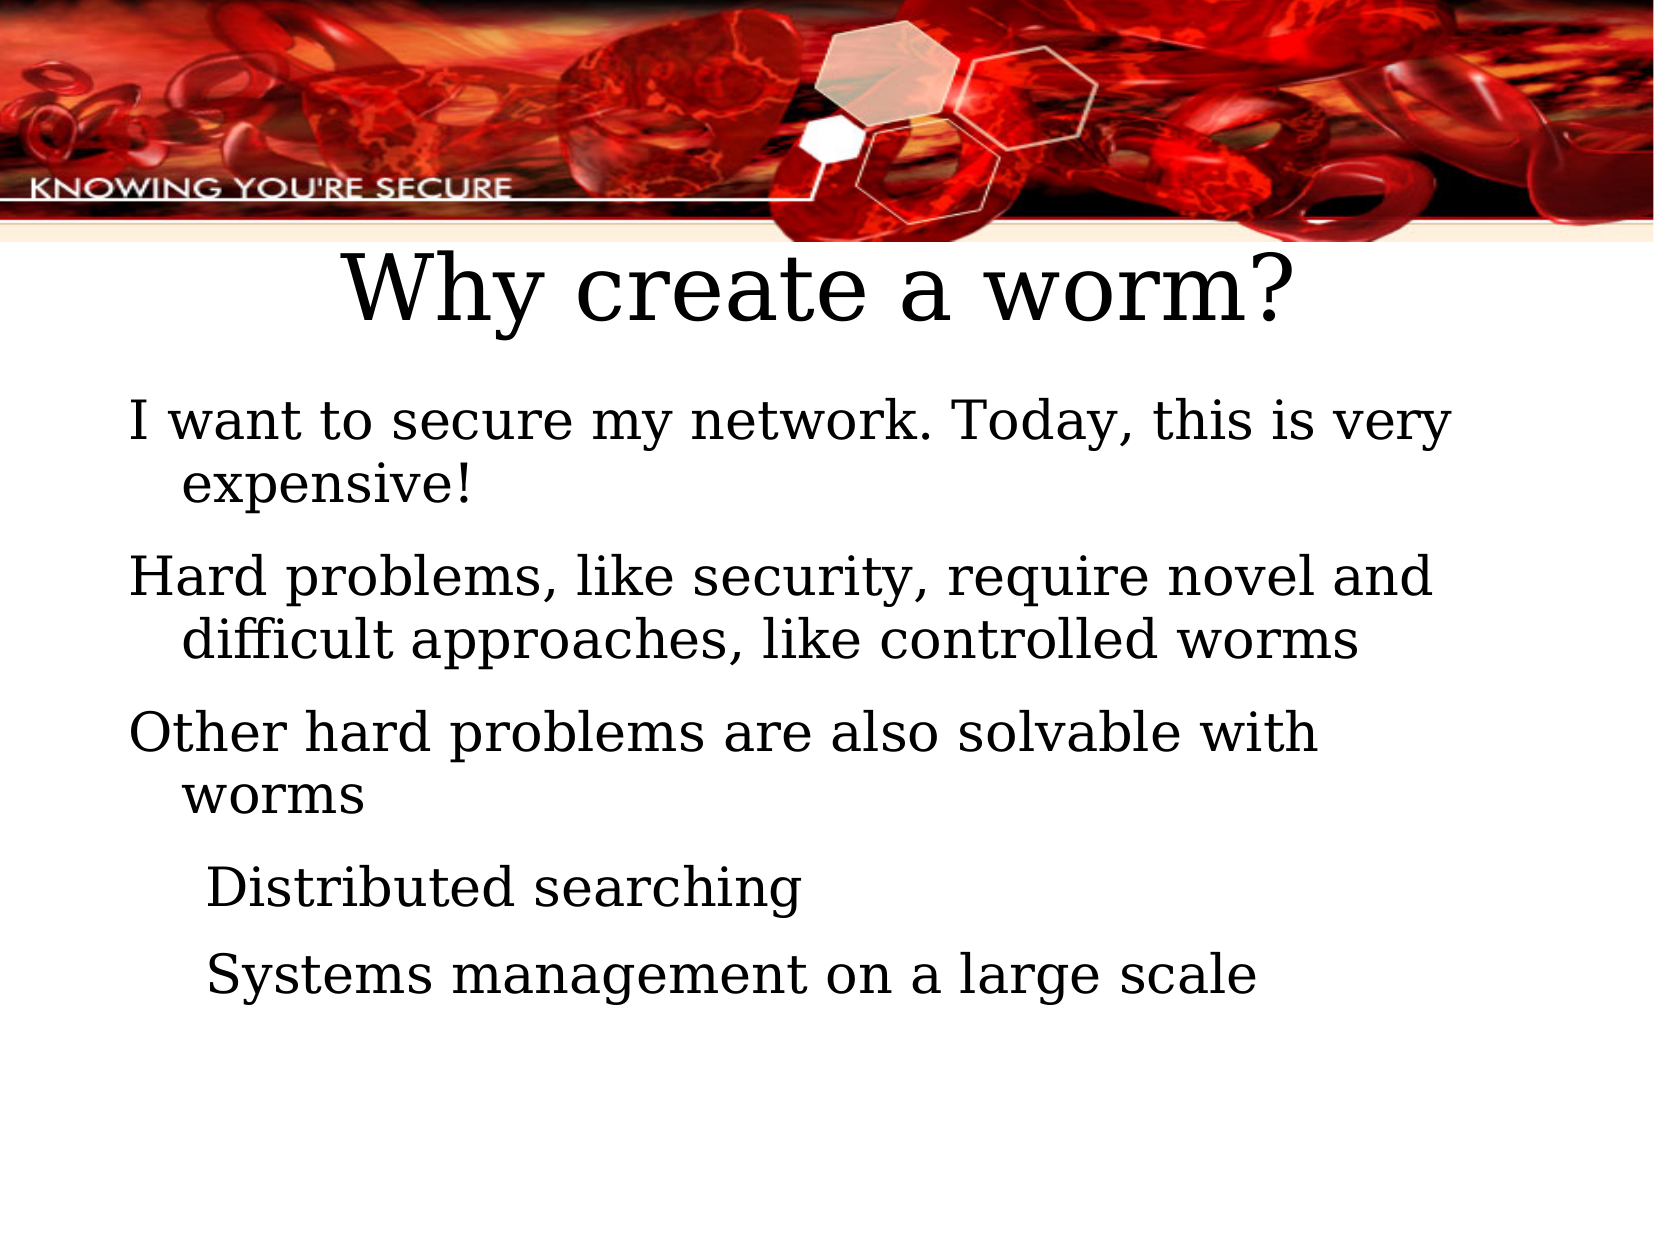

# Why create a worm?
I want to secure my network. Today, this is very expensive!
Hard problems, like security, require novel and difficult approaches, like controlled worms
Other hard problems are also solvable with worms
Distributed searching
Systems management on a large scale